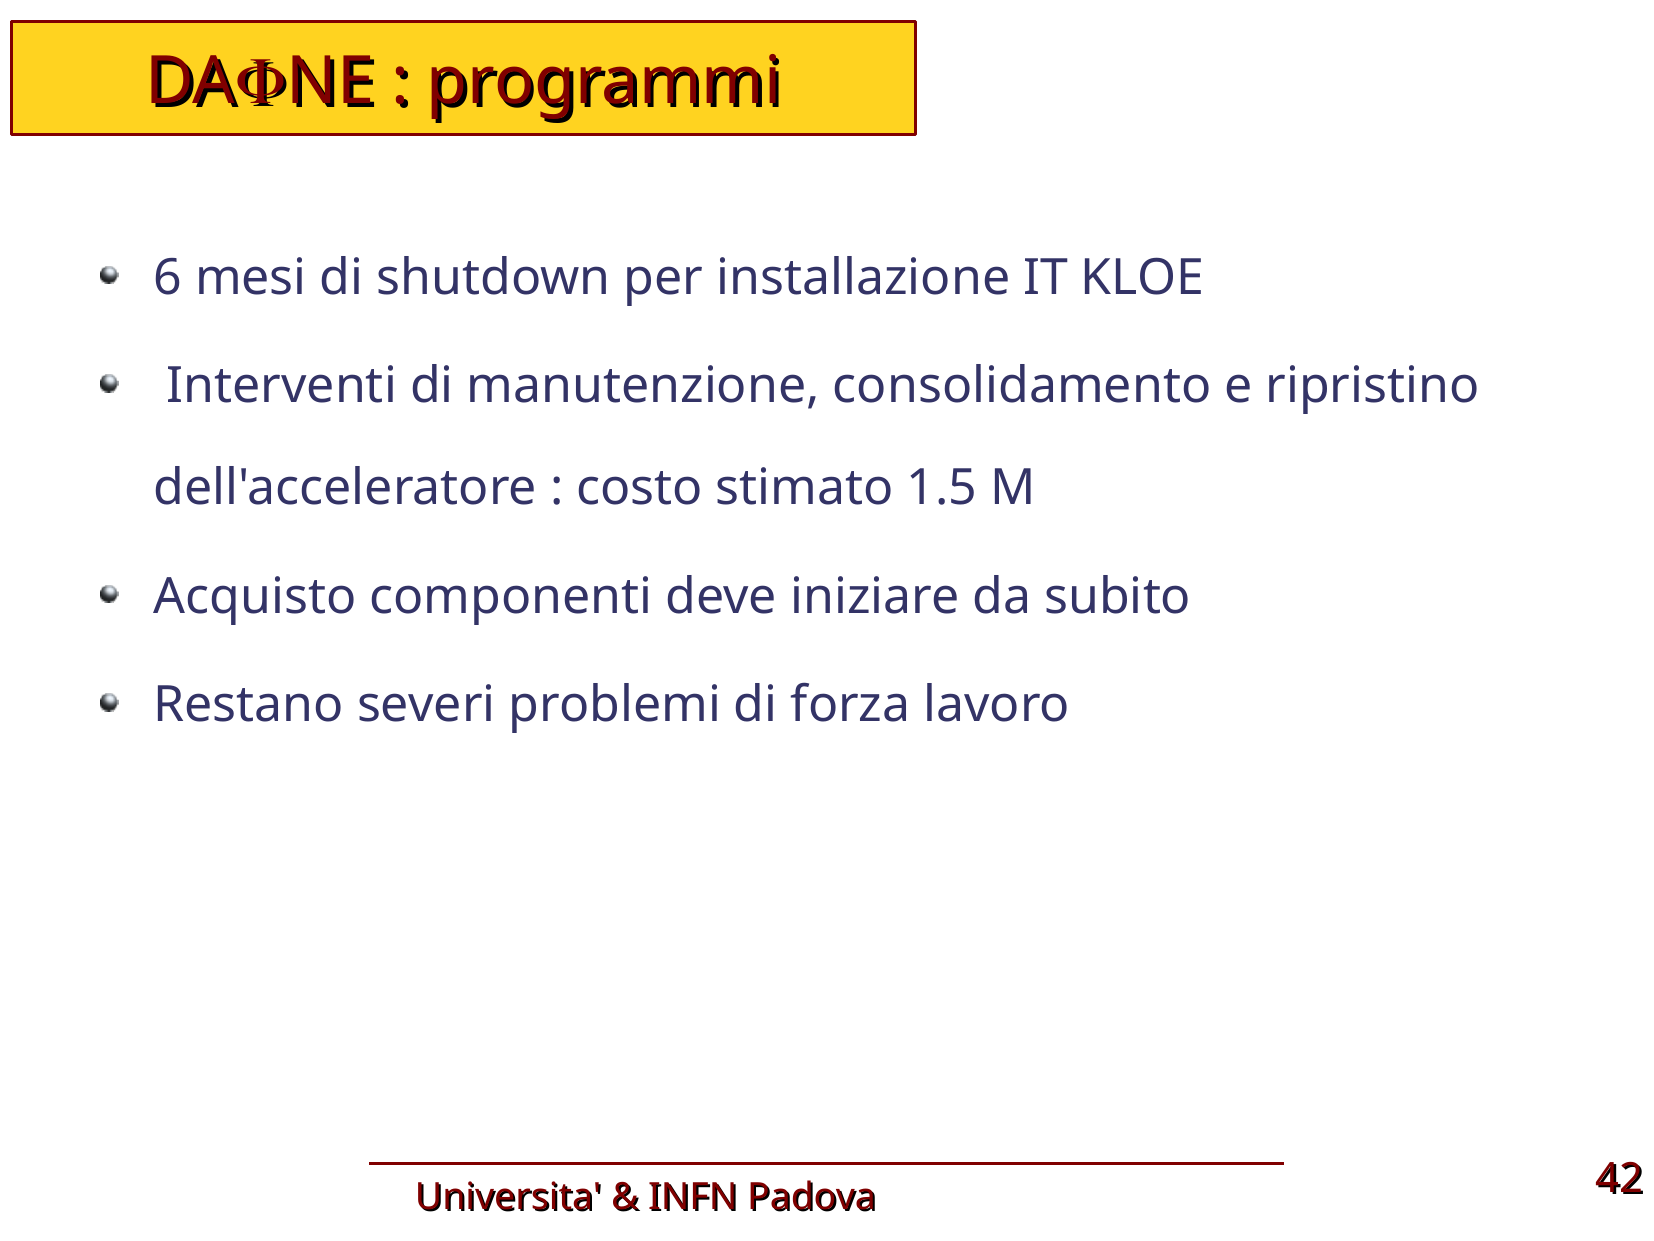

# DAFNE : programmi
6 mesi di shutdown per installazione IT KLOE
 Interventi di manutenzione, consolidamento e ripristino dell'acceleratore : costo stimato 1.5 M
Acquisto componenti deve iniziare da subito
Restano severi problemi di forza lavoro